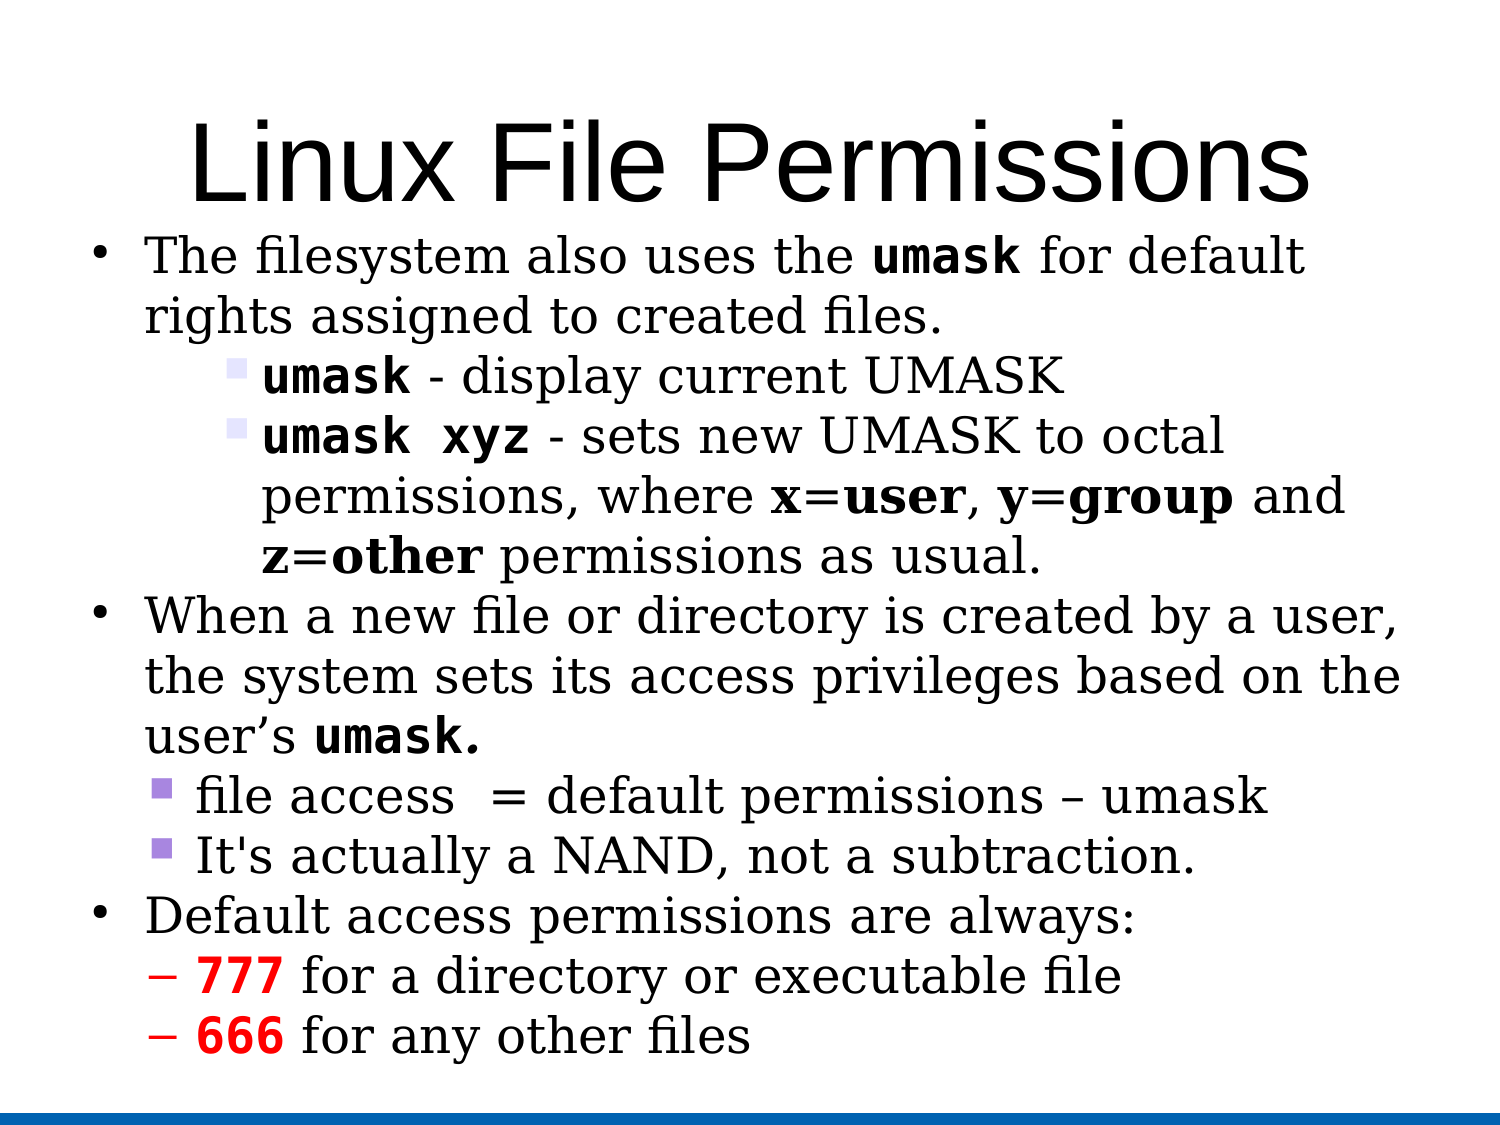

# Linux File Permissions
The filesystem also uses the umask for default rights assigned to created files.
umask - display current UMASK
umask xyz - sets new UMASK to octal permissions, where x=user, y=group and z=other permissions as usual.
When a new file or directory is created by a user, the system sets its access privileges based on the user’s umask.
file access = default permissions – umask
It's actually a NAND, not a subtraction.
Default access permissions are always:
777 for a directory or executable file
666 for any other files